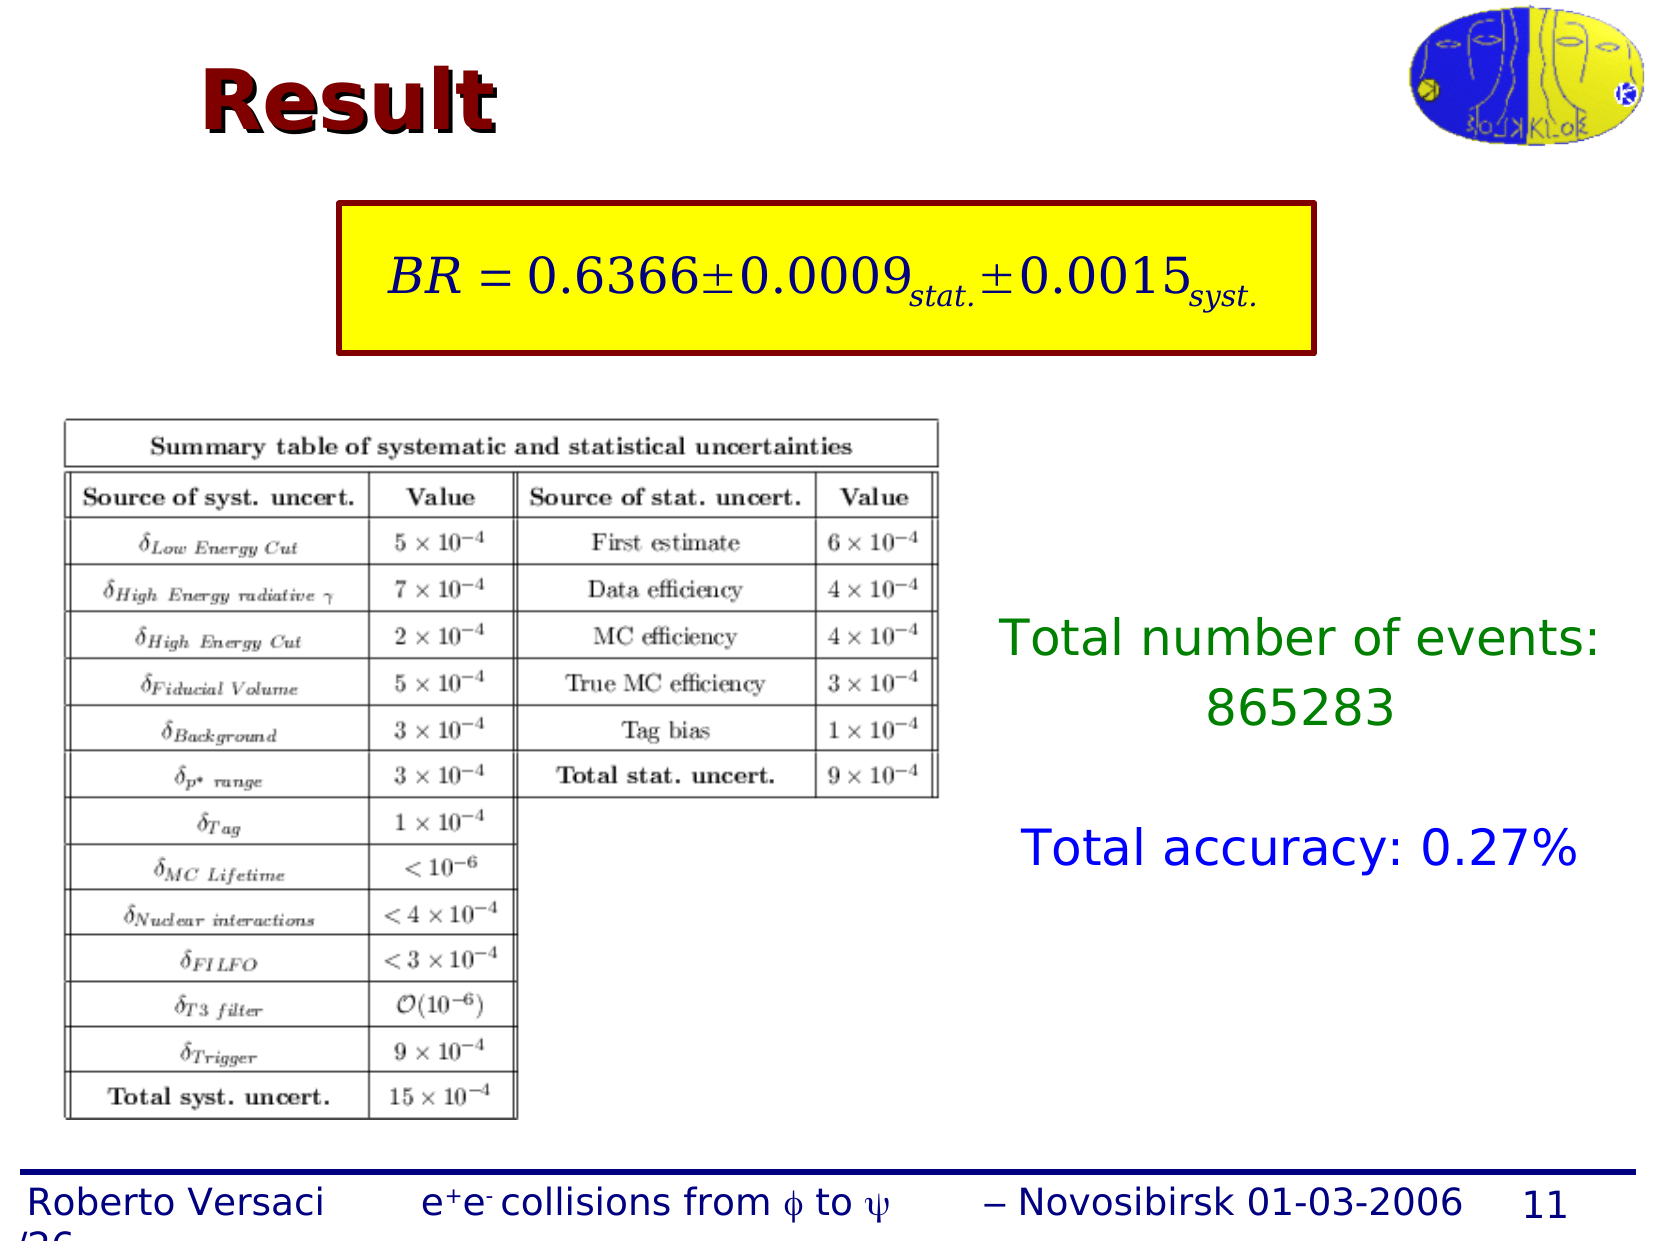

Result
Total number of events:
865283
Total accuracy: 0.27%
11